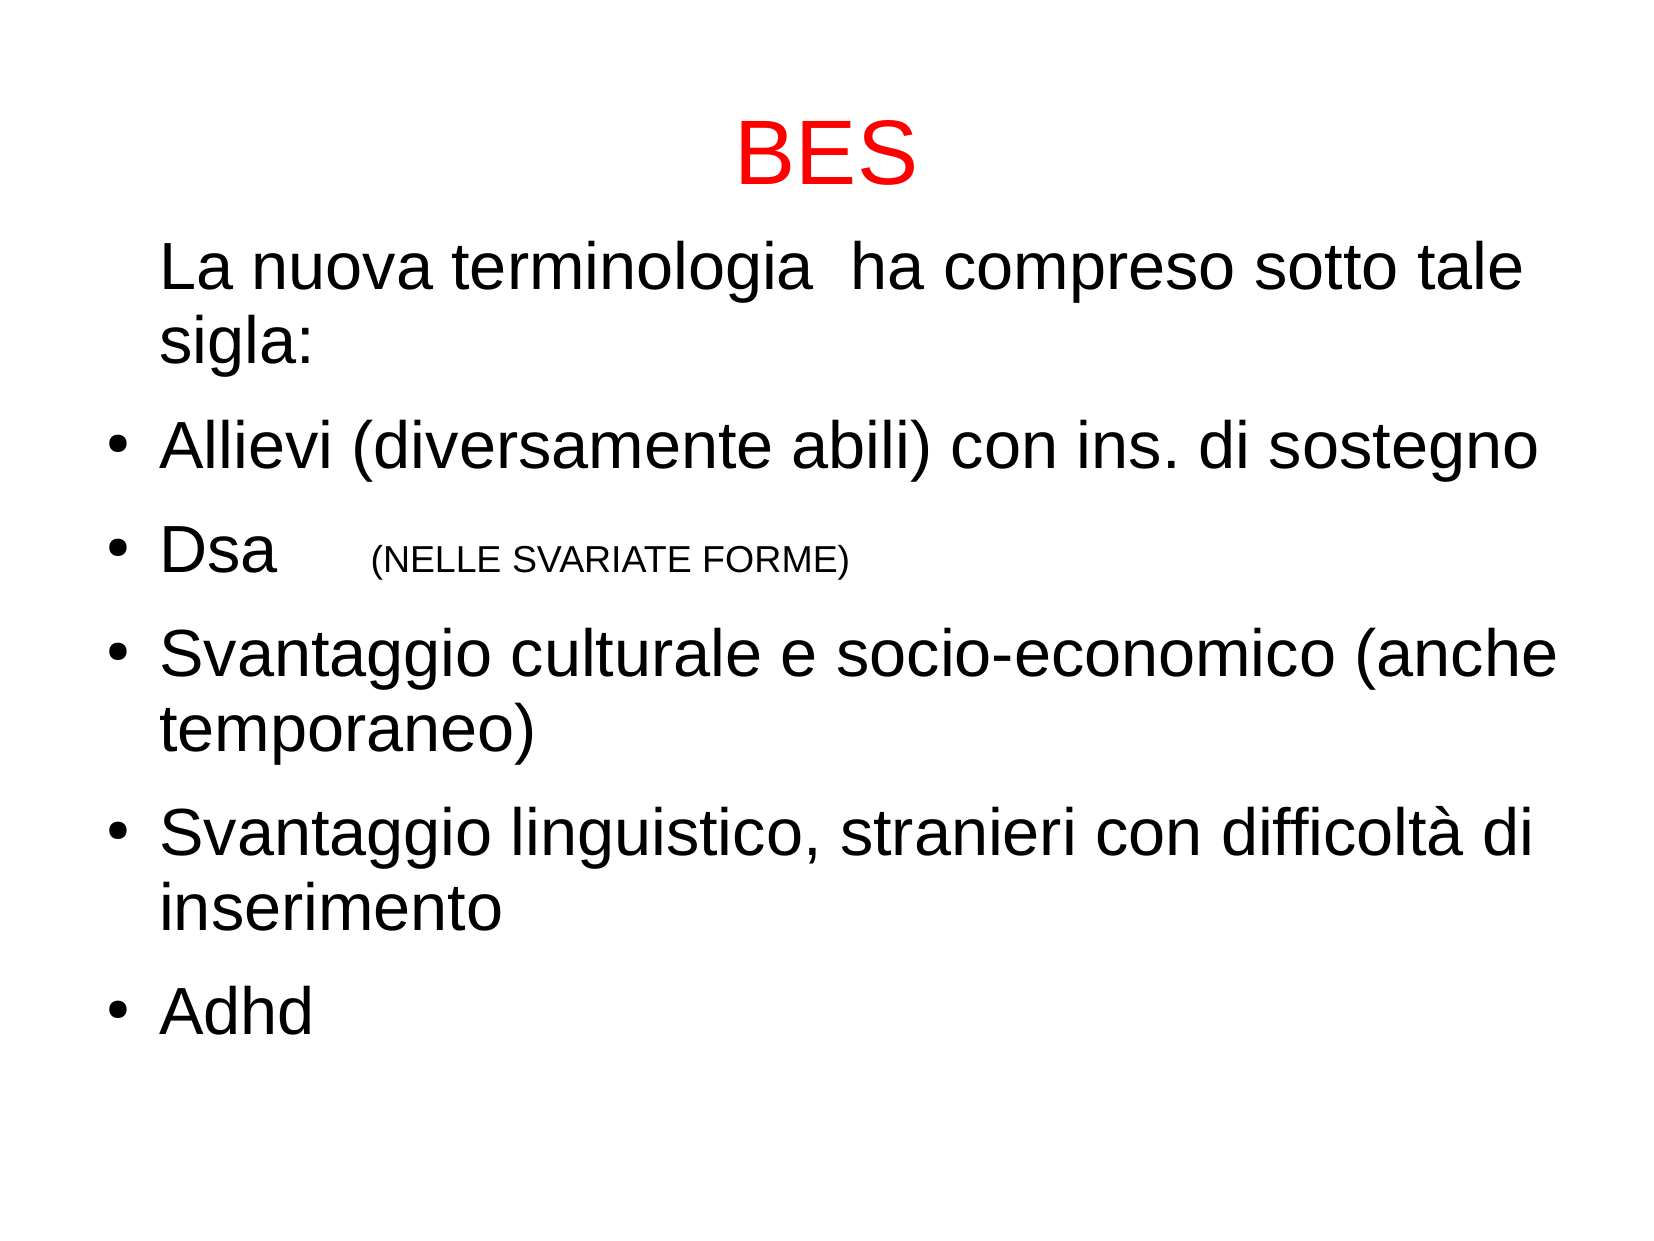

# BES
La nuova terminologia ha compreso sotto tale sigla:
Allievi (diversamente abili) con ins. di sostegno
Dsa (NELLE SVARIATE FORME)
Svantaggio culturale e socio-economico (anche temporaneo)
Svantaggio linguistico, stranieri con difficoltà di inserimento
Adhd